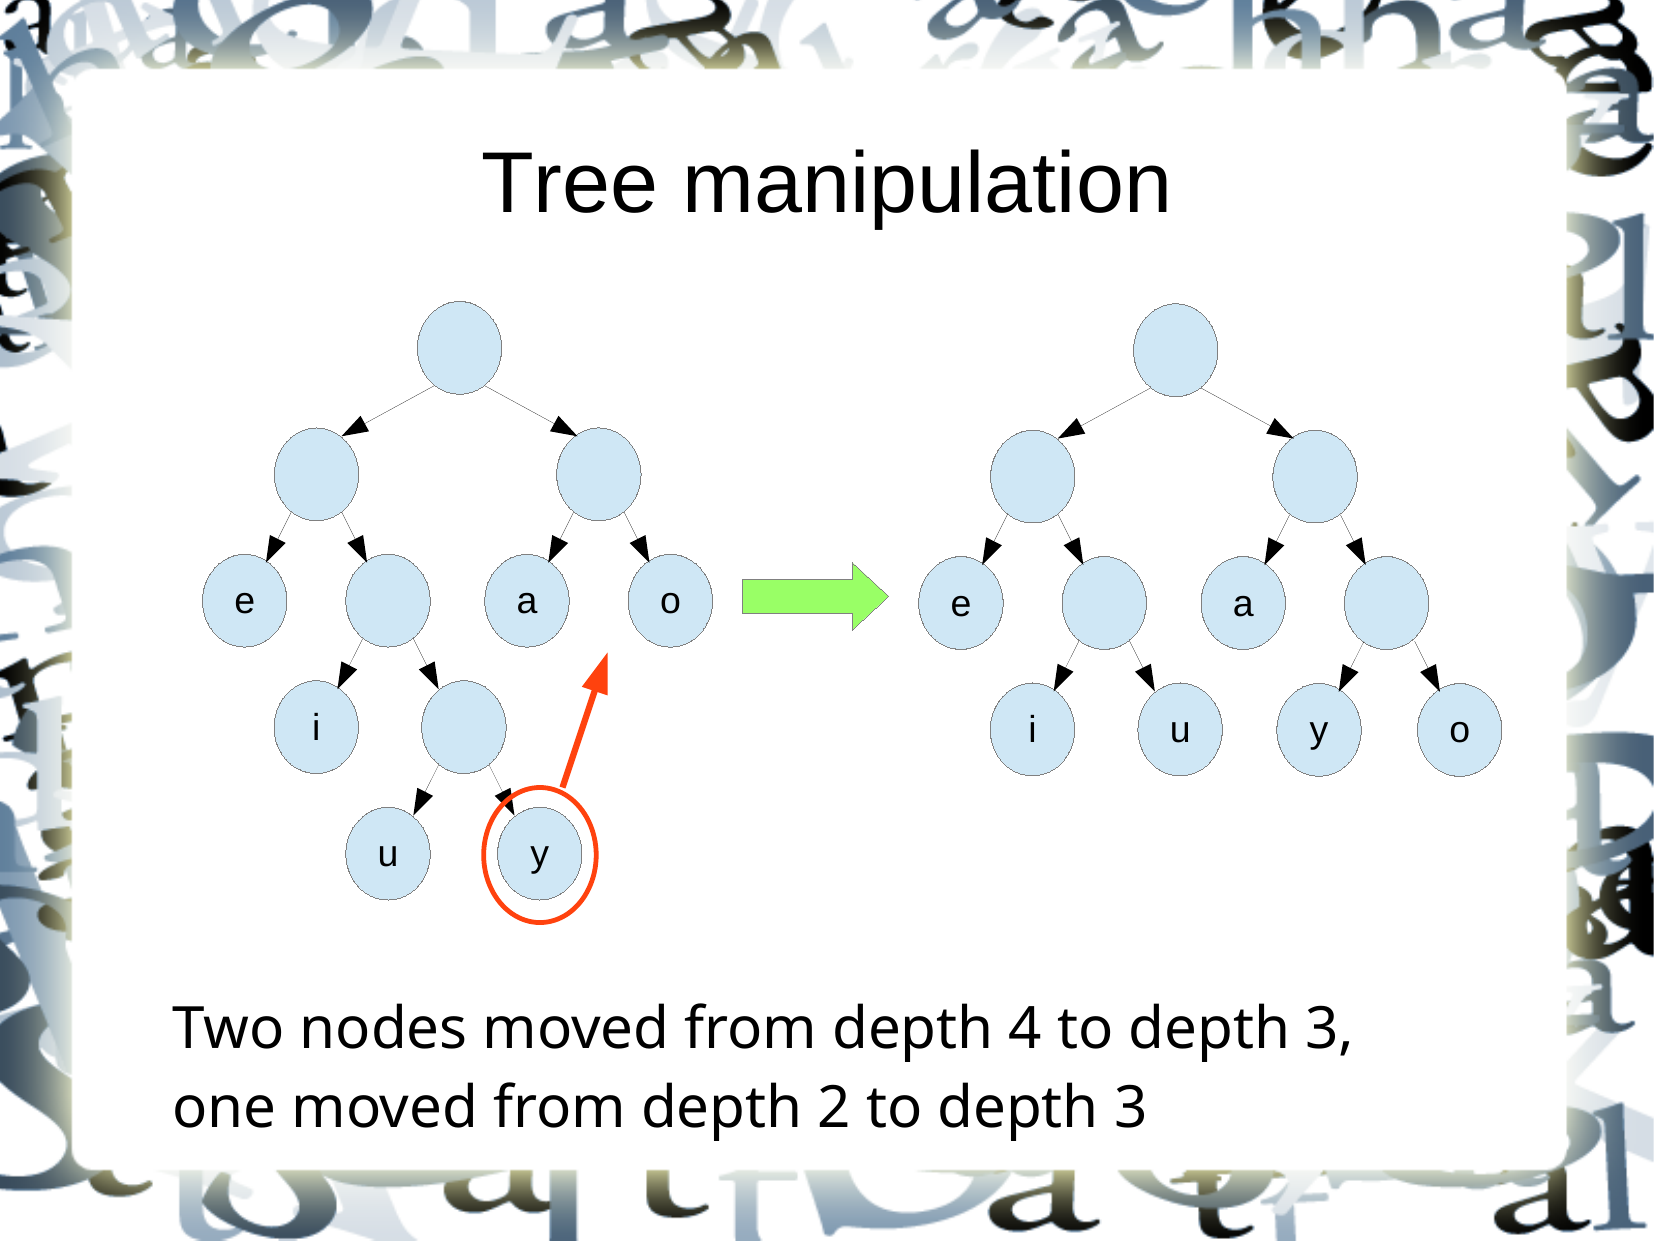

# Tree manipulation
e
a
o
e
a
i
i
u
y
o
u
y
Two nodes moved from depth 4 to depth 3,
one moved from depth 2 to depth 3